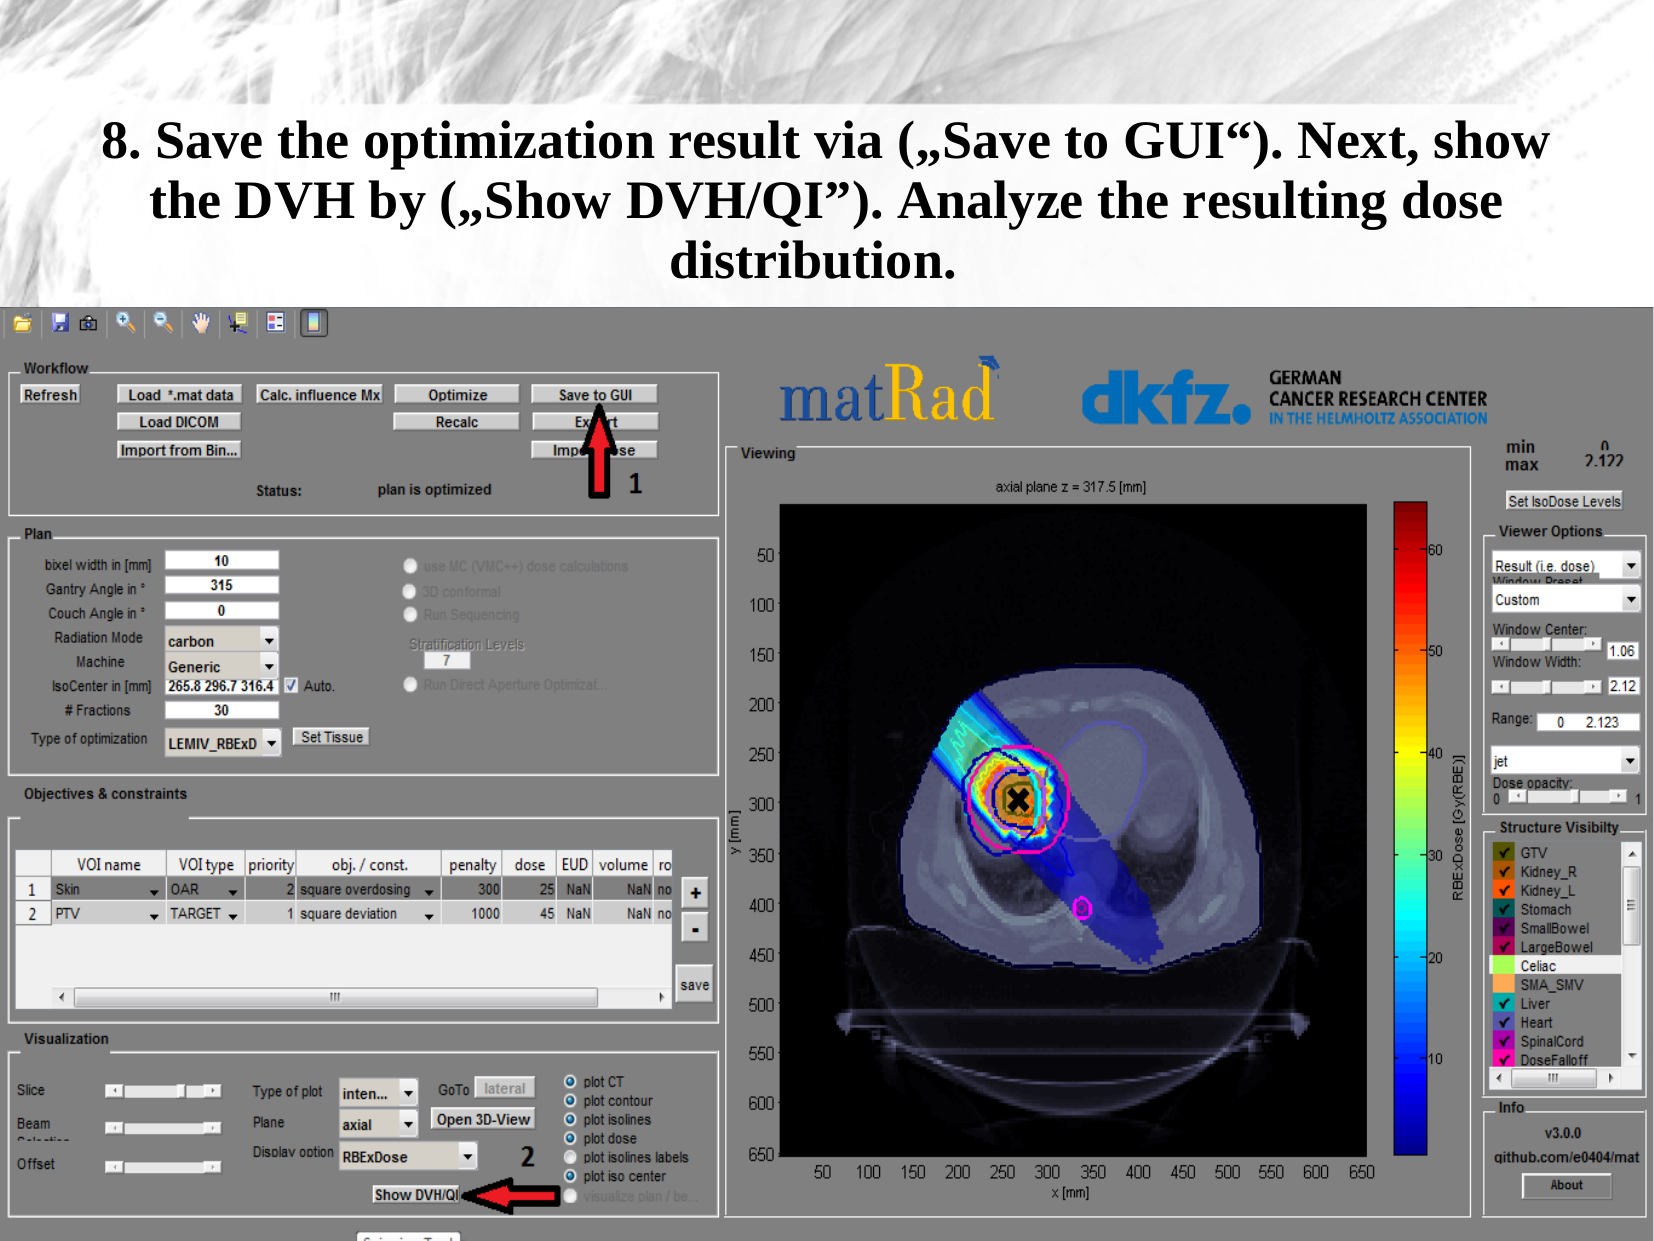

# 8. Save the optimization result via („Save to GUI“). Next, show the DVH by („Show DVH/QI”). Analyze the resulting dose distribution.